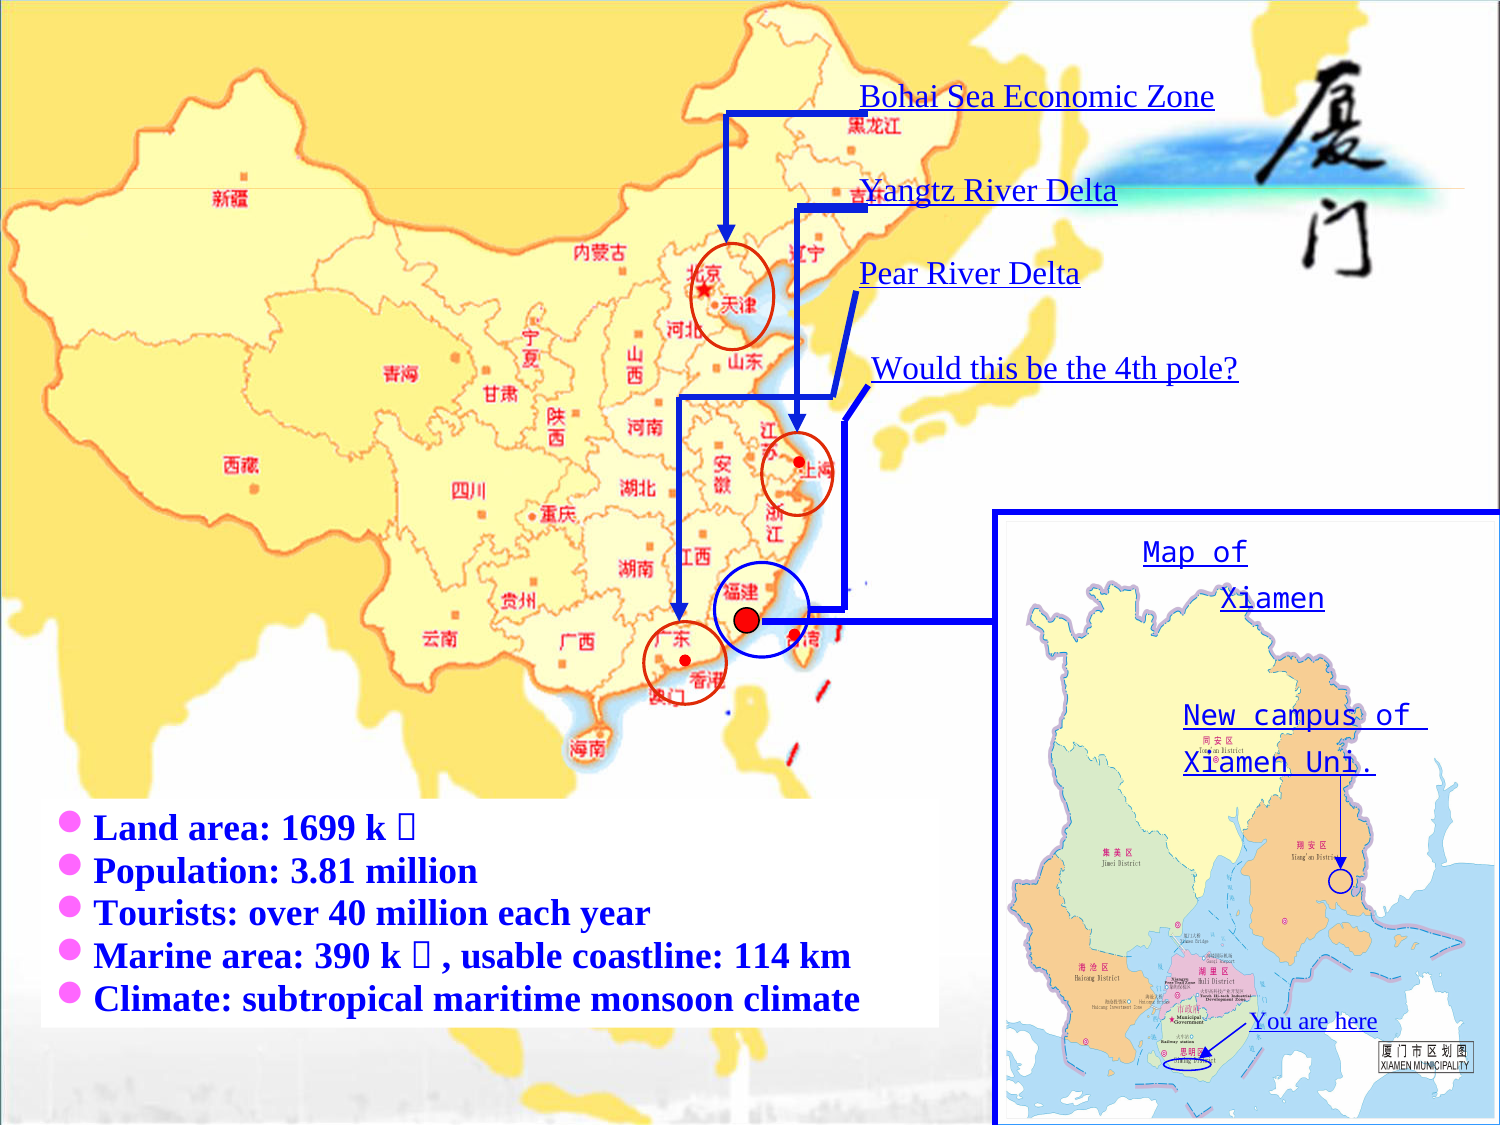

Bohai Sea Economic Zone
Yangtz River Delta
Pear River Delta
Would this be the 4th pole?
Map of Xiamen
New campus of
Xiamen Uni.
Land area: 1699 k㎡
Population: 3.81 million
Tourists: over 40 million each year
Marine area: 390 k㎡, usable coastline: 114 km
Climate: subtropical maritime monsoon climate
You are here